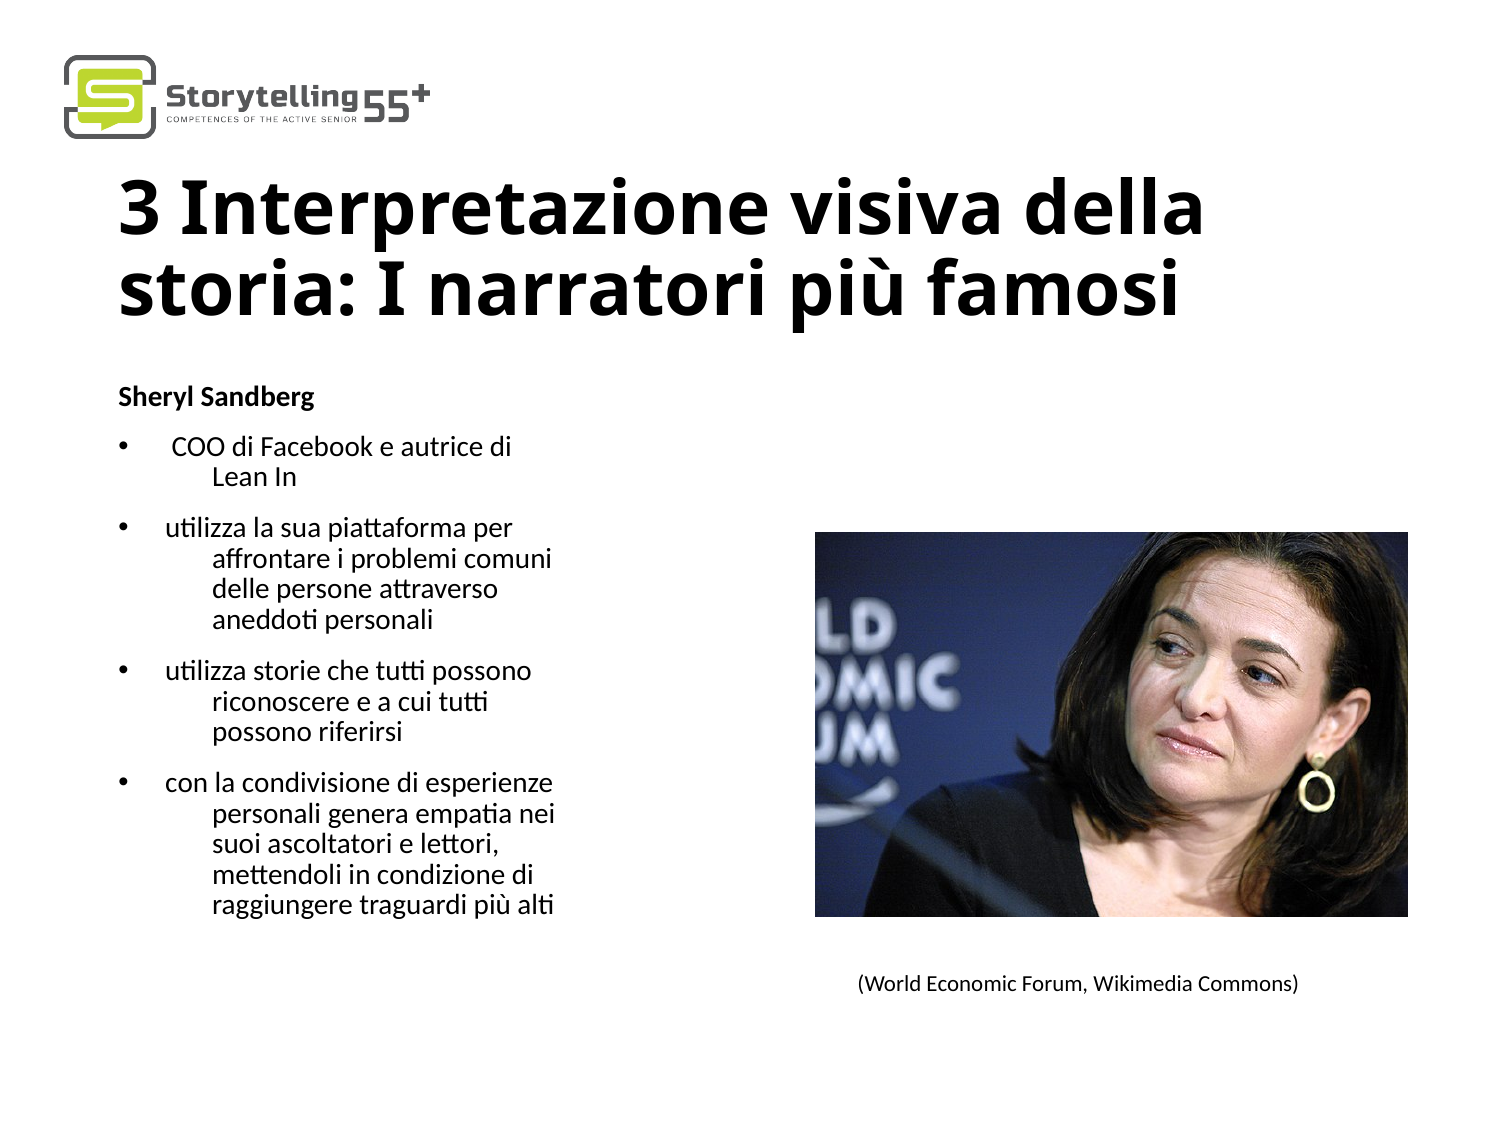

# 3 Interpretazione visiva della storia: I narratori più famosi
Sheryl Sandberg
 COO di Facebook e autrice di Lean In
utilizza la sua piattaforma per affrontare i problemi comuni delle persone attraverso aneddoti personali
utilizza storie che tutti possono riconoscere e a cui tutti possono riferirsi
con la condivisione di esperienze personali genera empatia nei suoi ascoltatori e lettori, mettendoli in condizione di raggiungere traguardi più alti
(World Economic Forum, Wikimedia Commons)